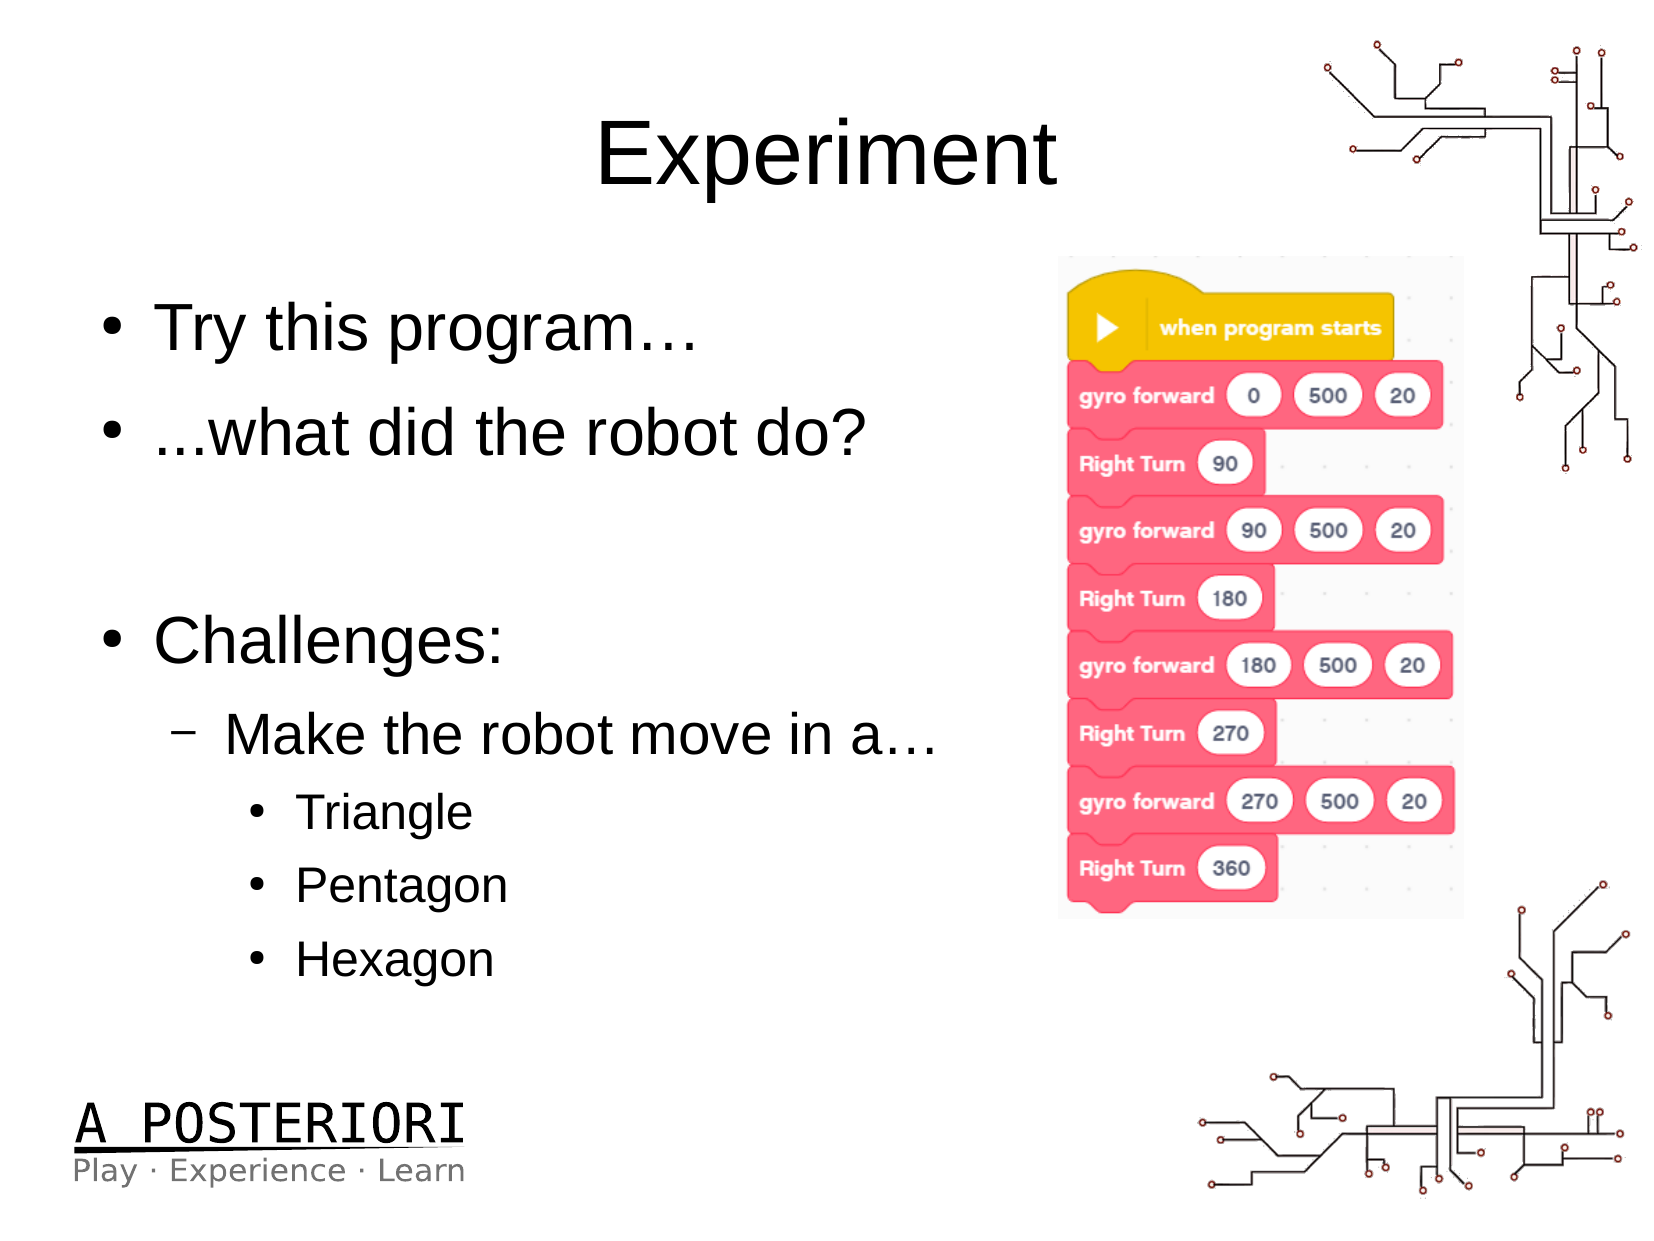

# Experiment
Try this program…
...what did the robot do?
Challenges:
Make the robot move in a…
Triangle
Pentagon
Hexagon